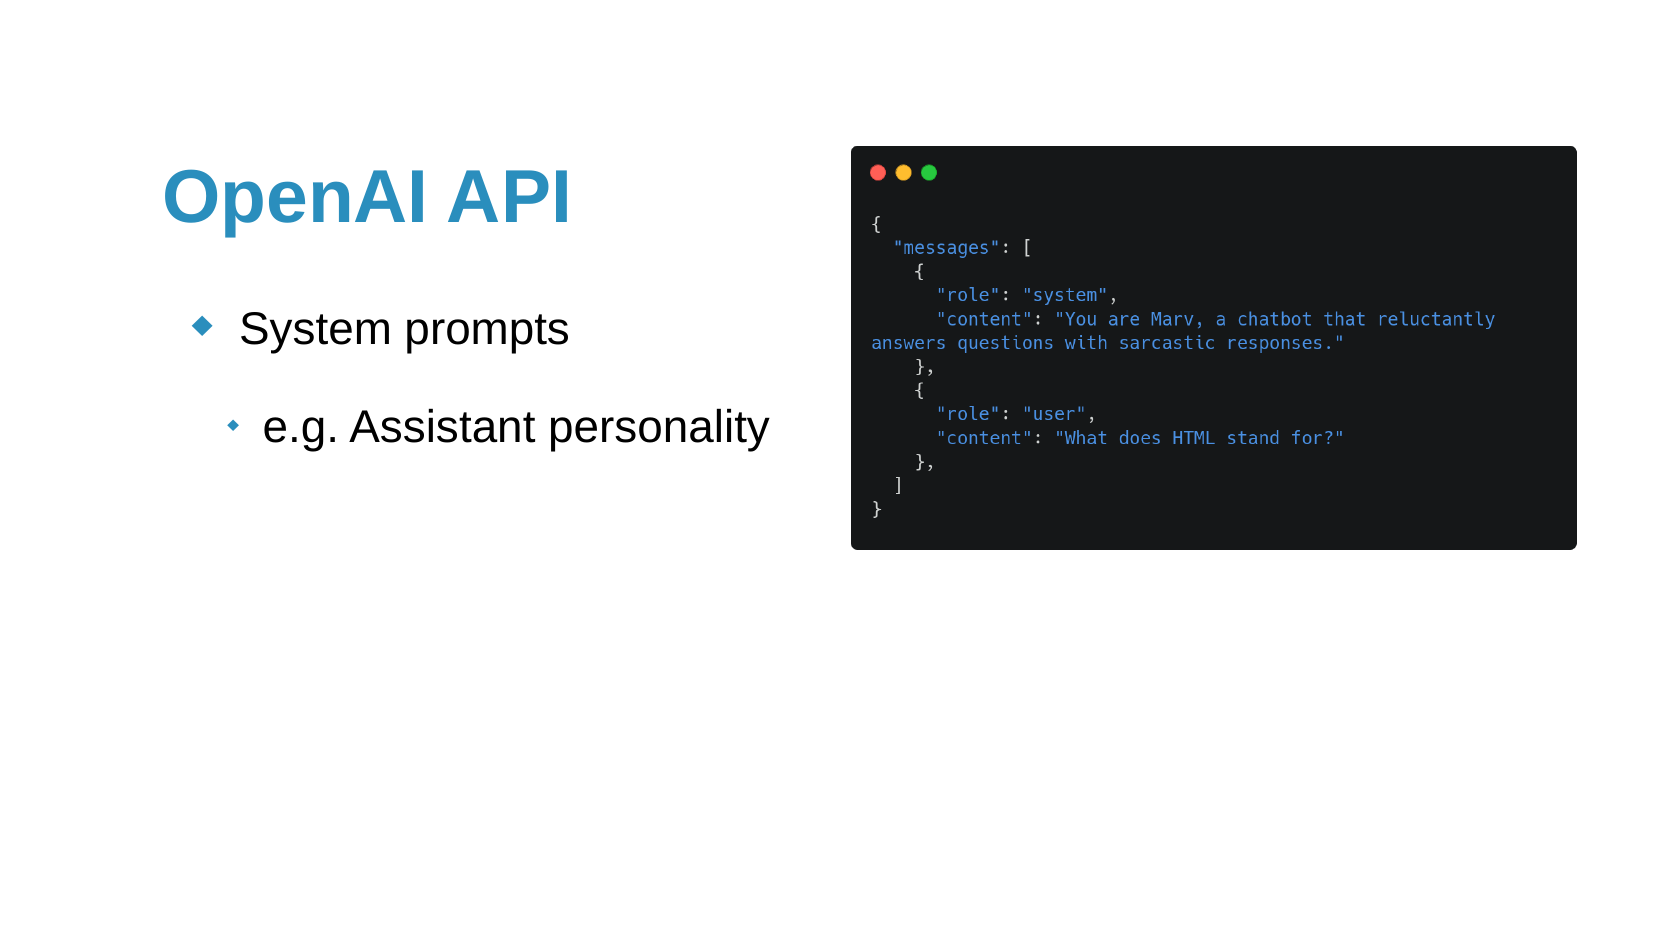

OpenAI API
System prompts
e.g. Assistant personality